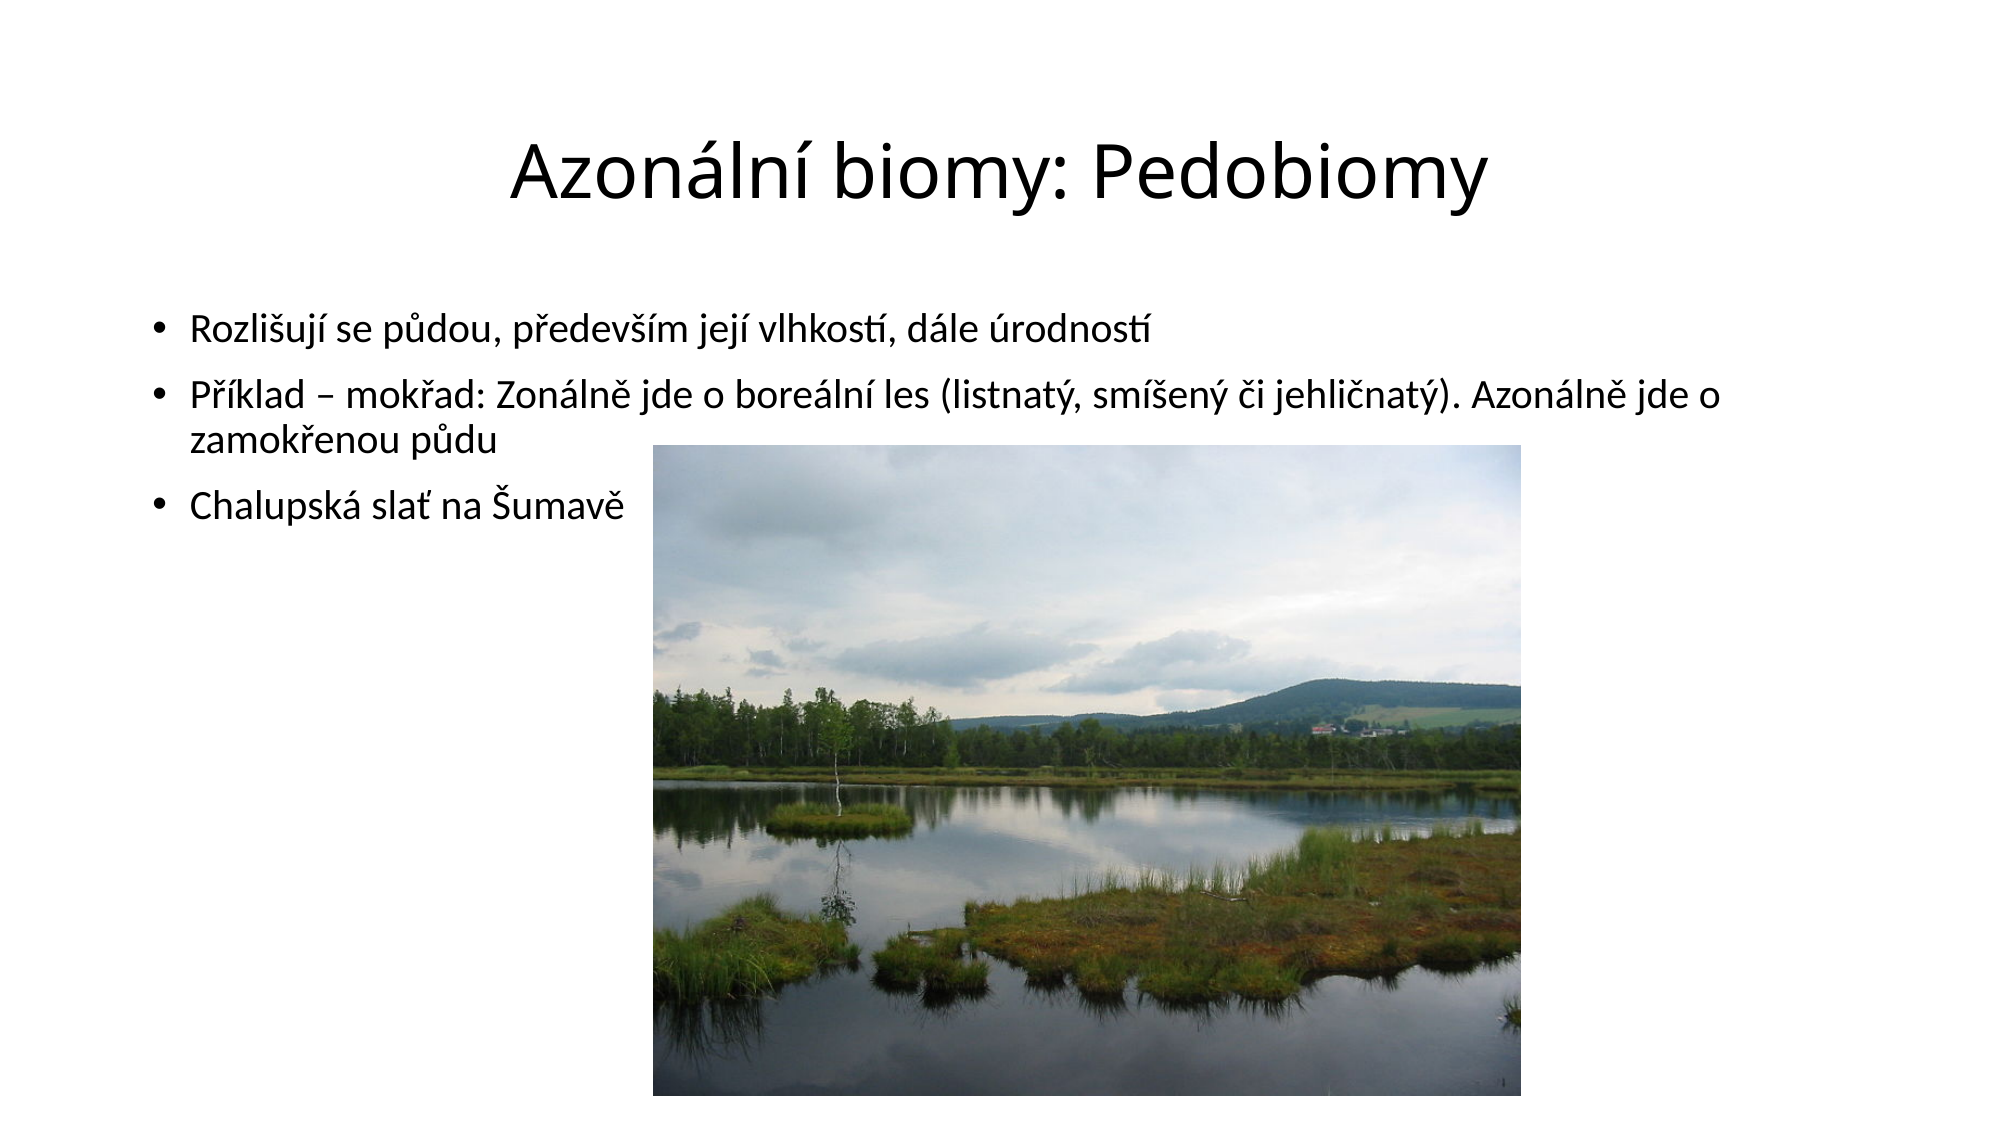

# Azonální biomy: Pedobiomy
Rozlišují se půdou, především její vlhkostí, dále úrodností
Příklad – mokřad: Zonálně jde o boreální les (listnatý, smíšený či jehličnatý). Azonálně jde o zamokřenou půdu
Chalupská slať na Šumavě